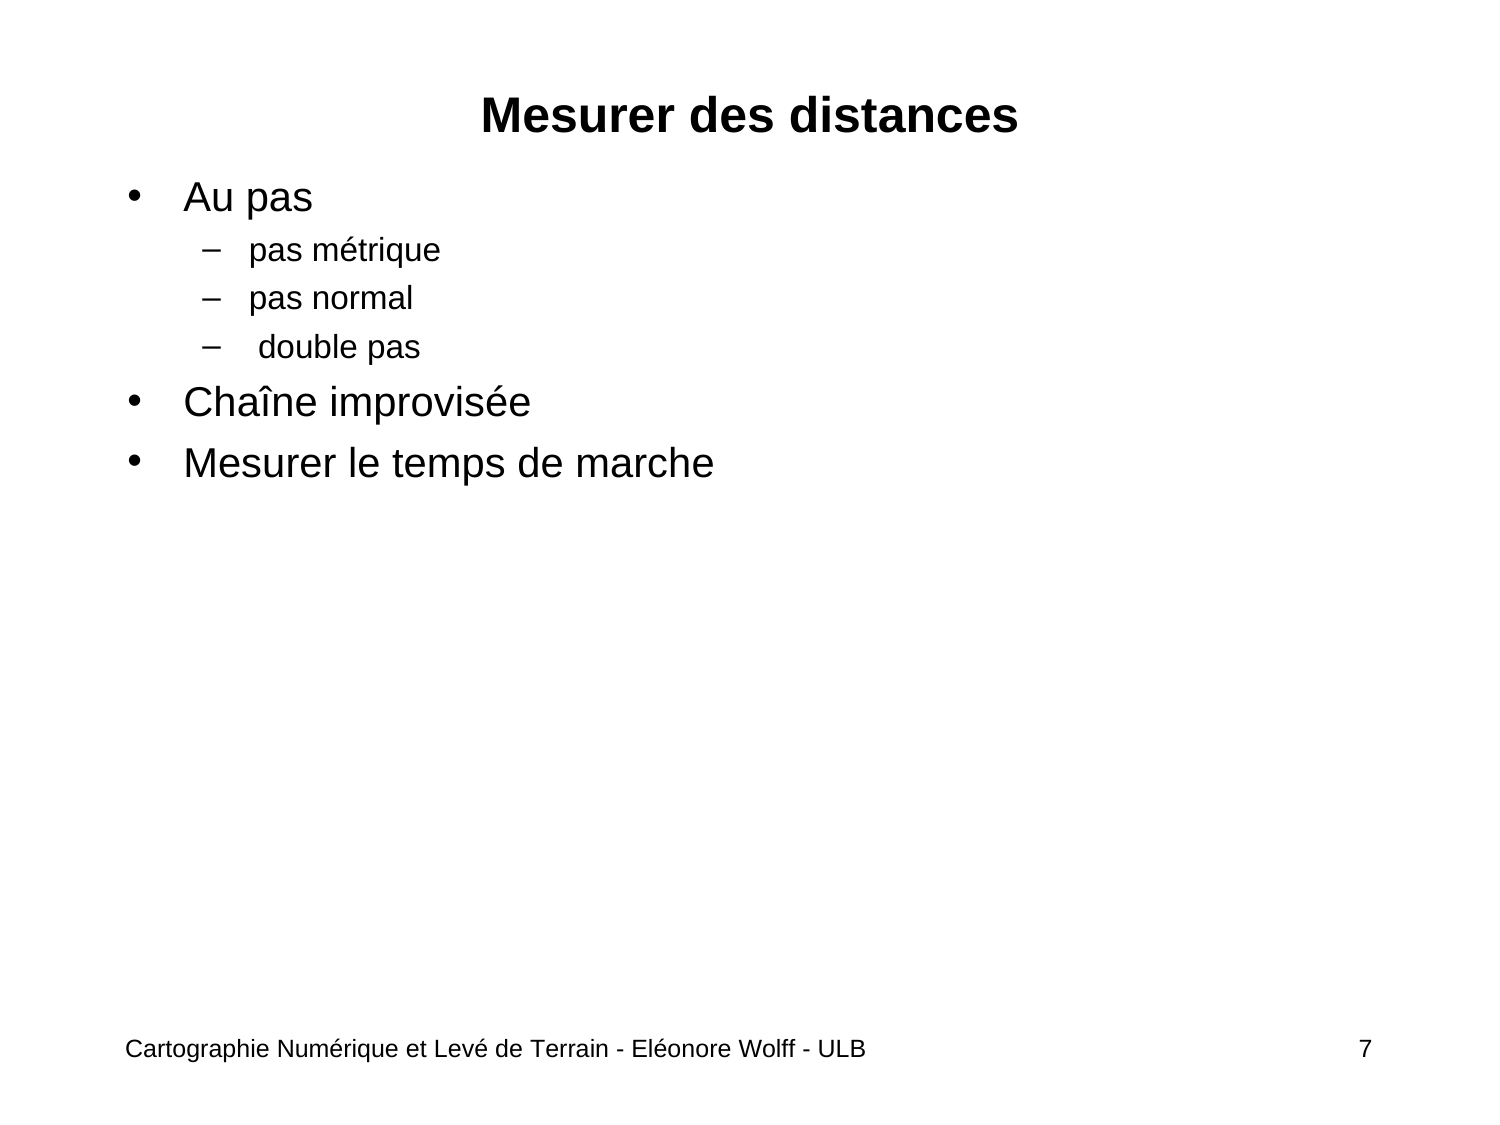

# Mesurer des distances
Au pas
pas métrique
pas normal
 double pas
Chaîne improvisée
Mesurer le temps de marche
Cartographie Numérique et Levé de Terrain - Eléonore Wolff - ULB